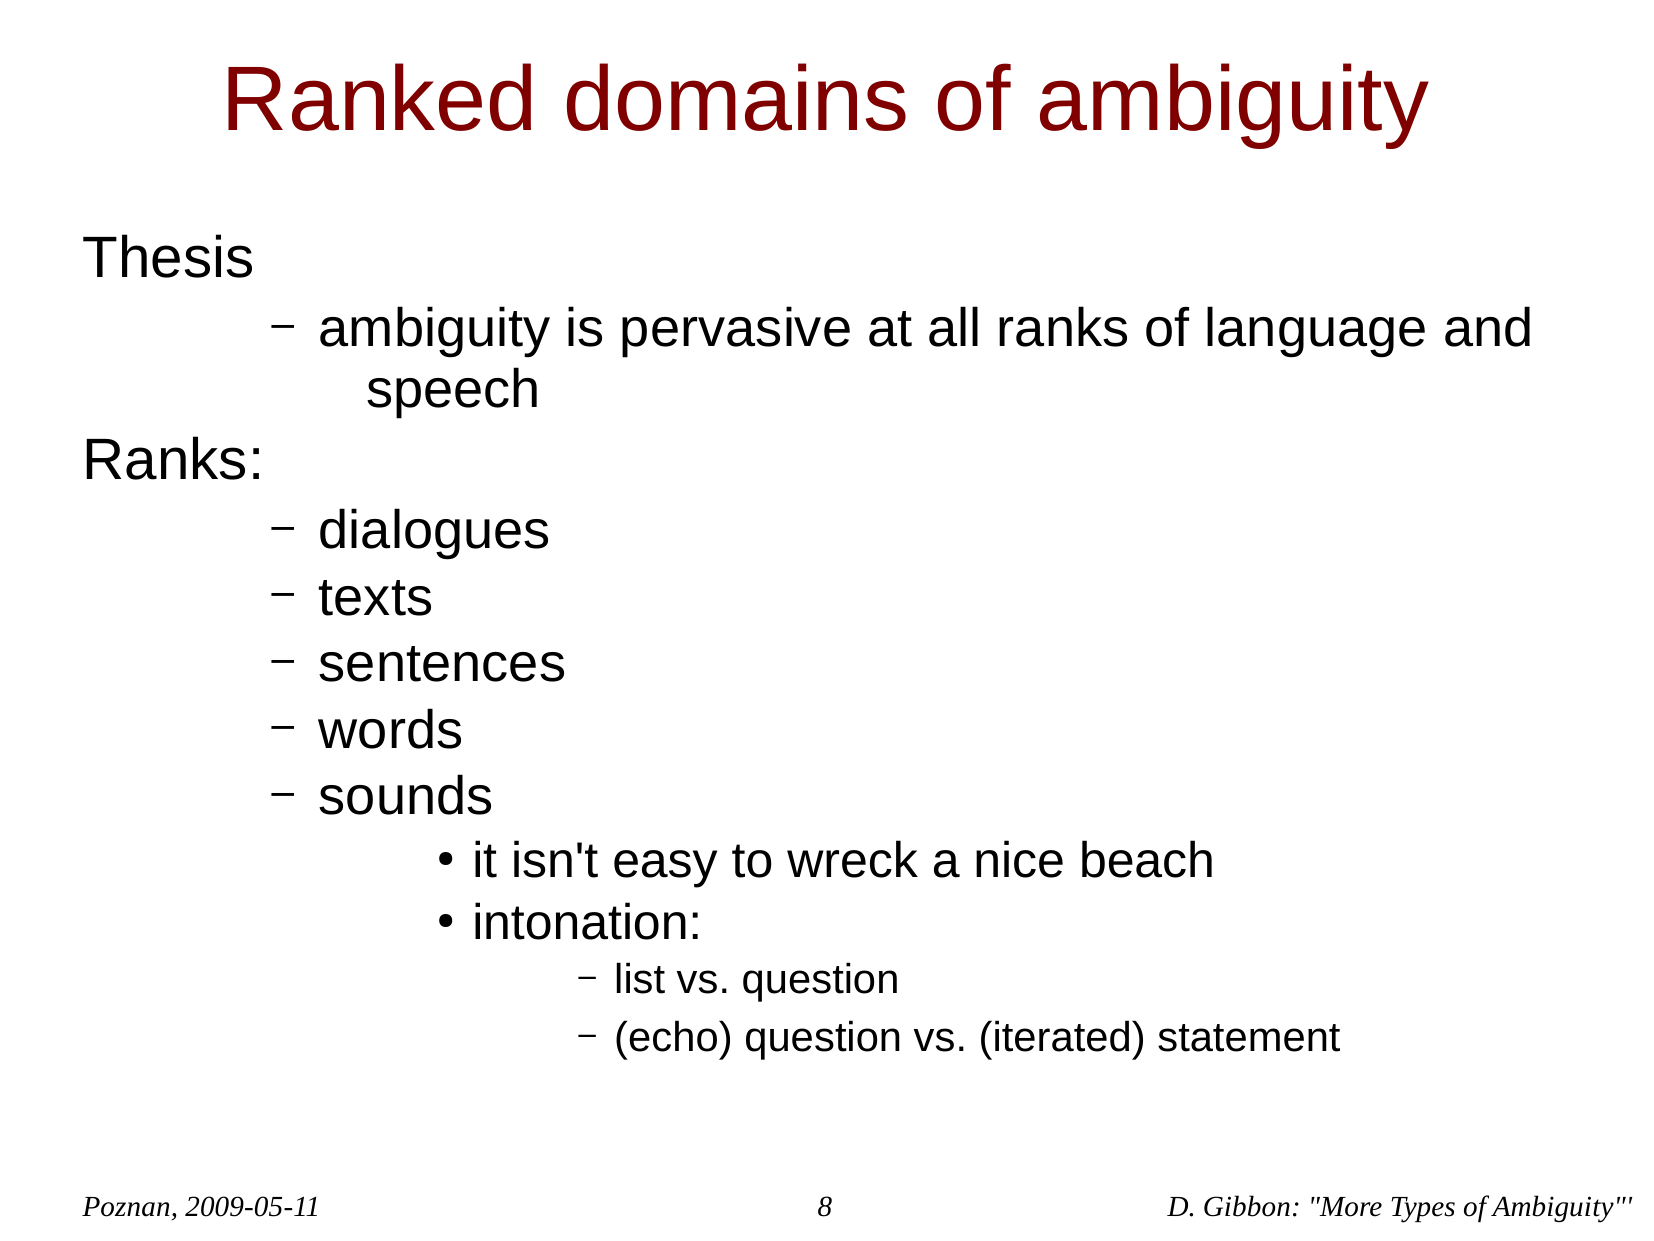

# Ranked domains of ambiguity
Thesis
ambiguity is pervasive at all ranks of language and speech
Ranks:
dialogues
texts
sentences
words
sounds
it isn't easy to wreck a nice beach
intonation:
list vs. question
(echo) question vs. (iterated) statement
Poznan, 2009-05-11
8
D. Gibbon: "More Types of Ambiguity"'